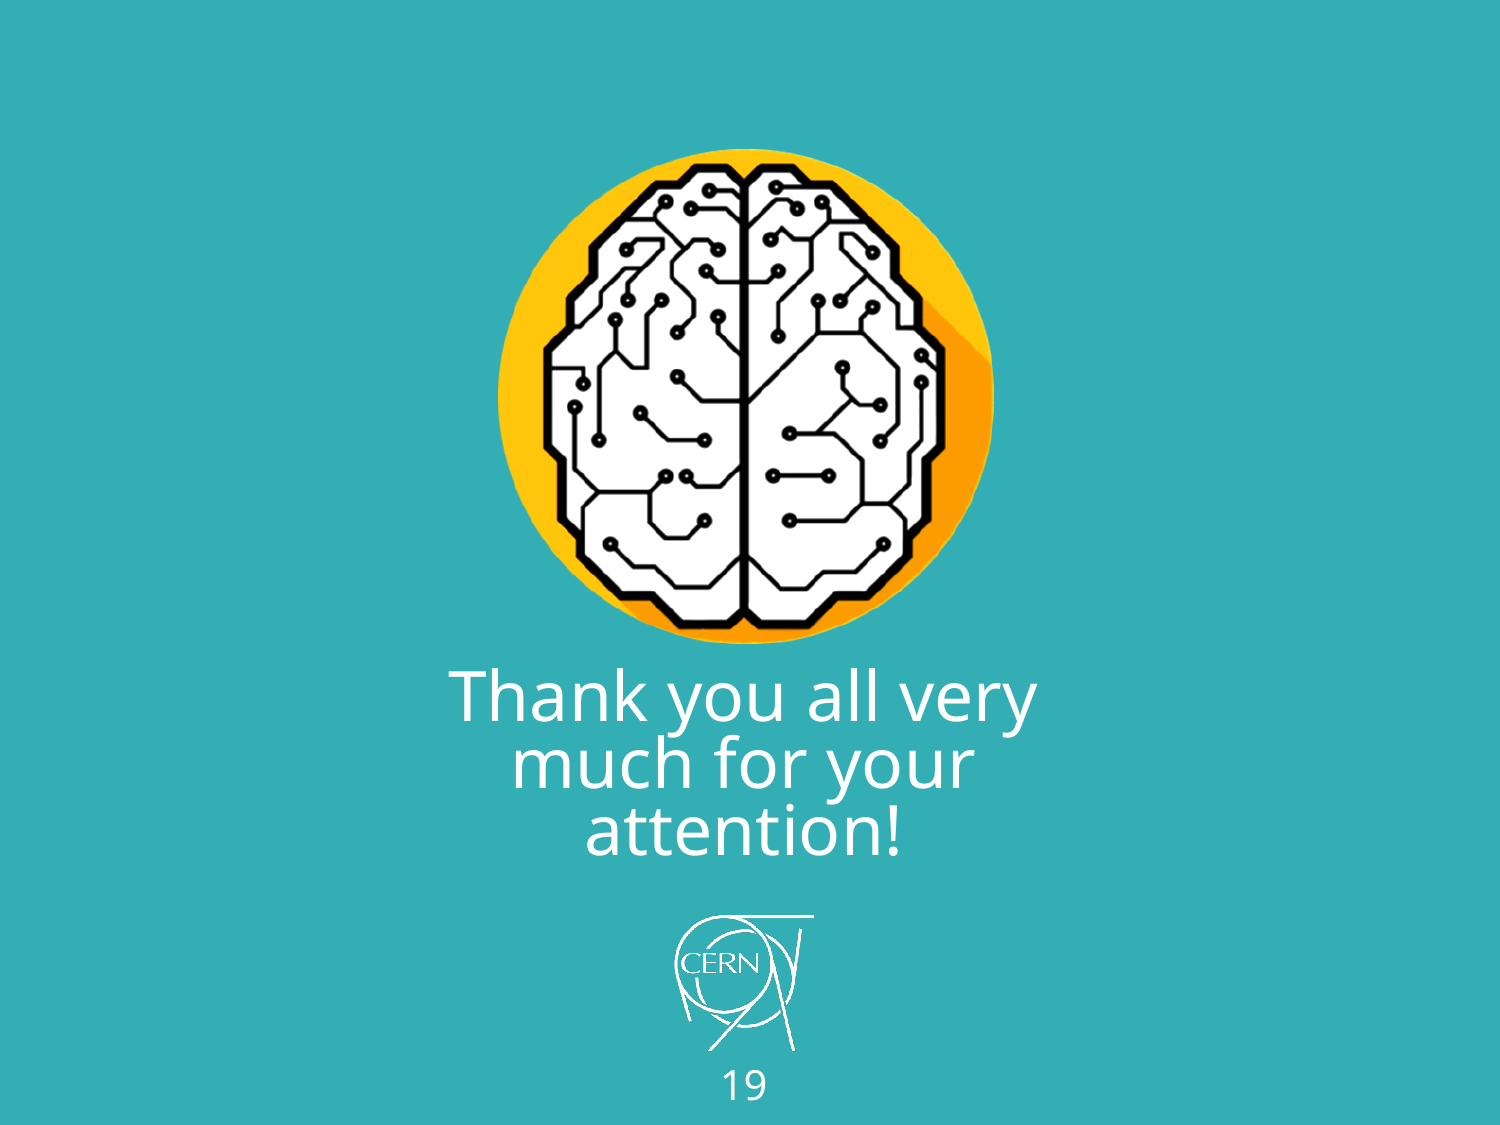

# Thank you all very much for your attention!